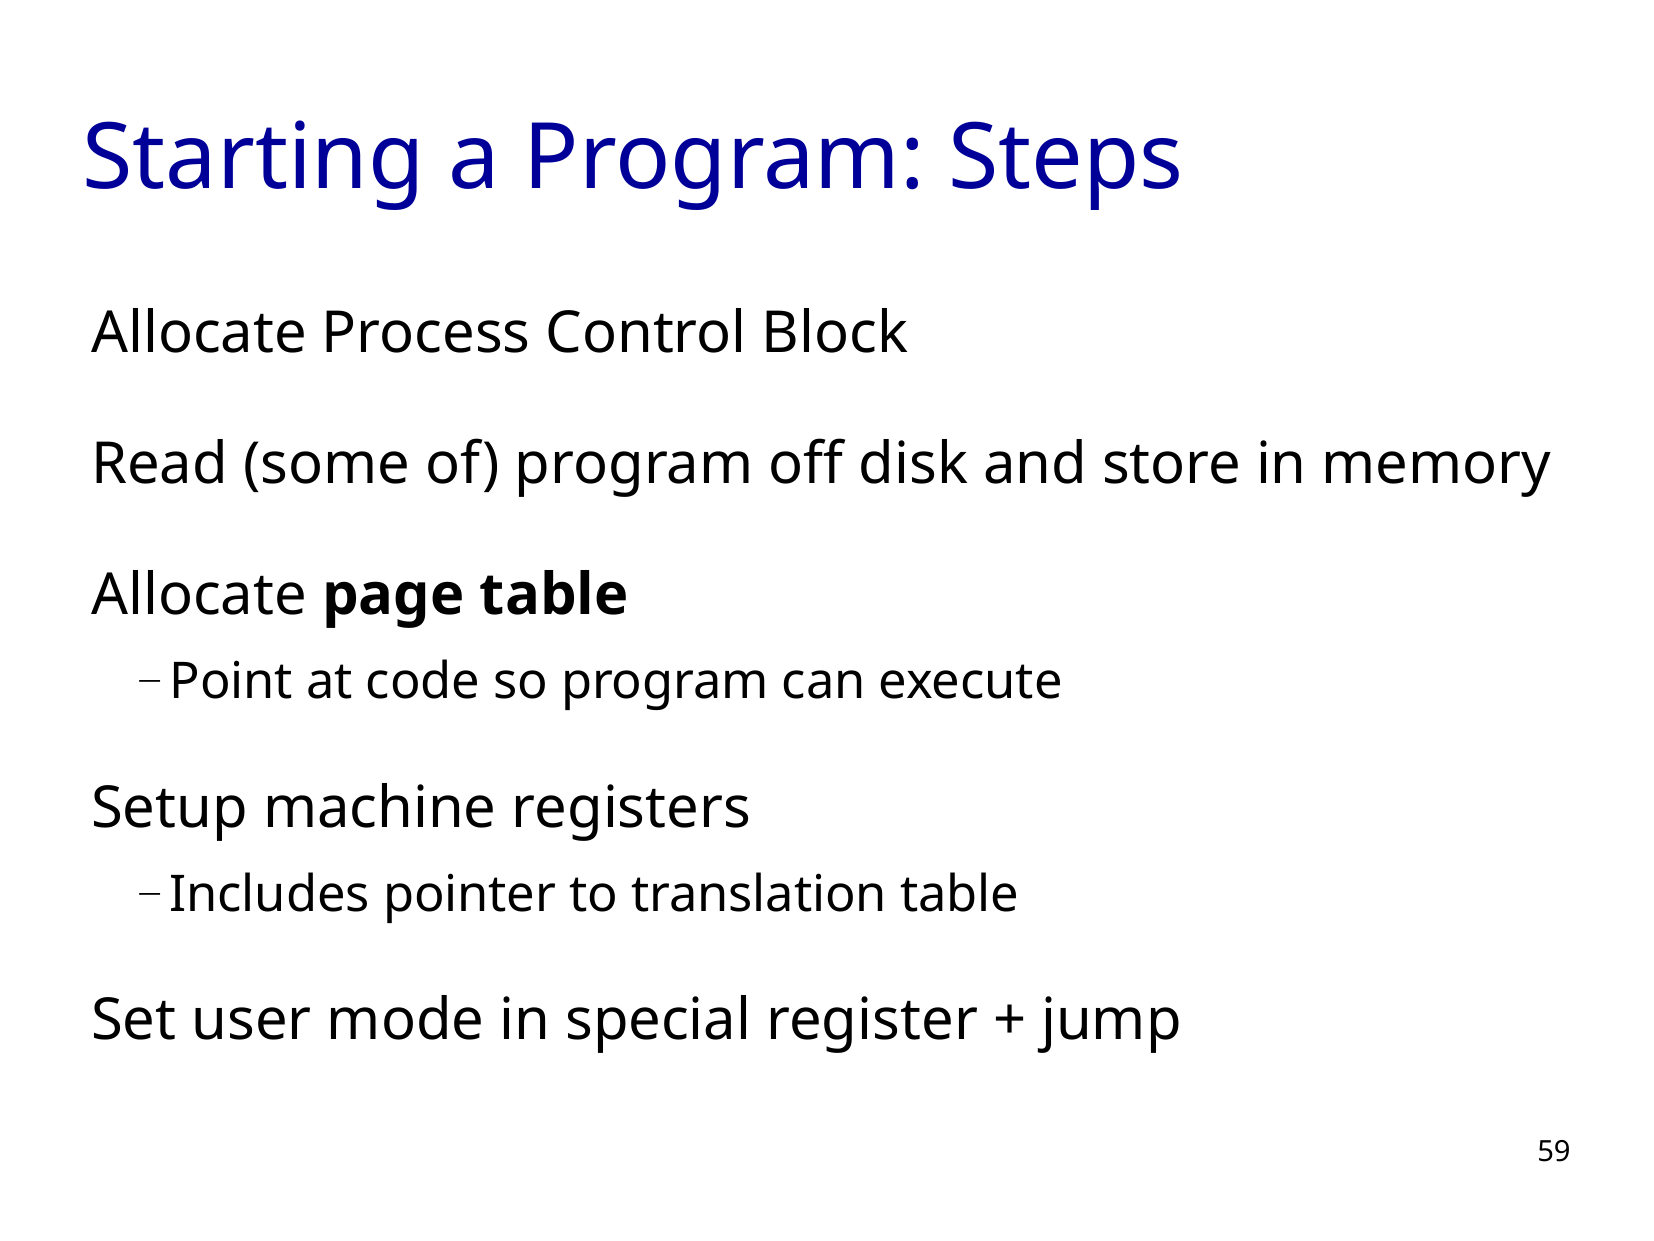

# Starting a Program: Steps
Allocate Process Control Block
Read (some of) program off disk and store in memory
Allocate page table
Point at code so program can execute
Setup machine registers
Includes pointer to translation table
Set user mode in special register + jump
59